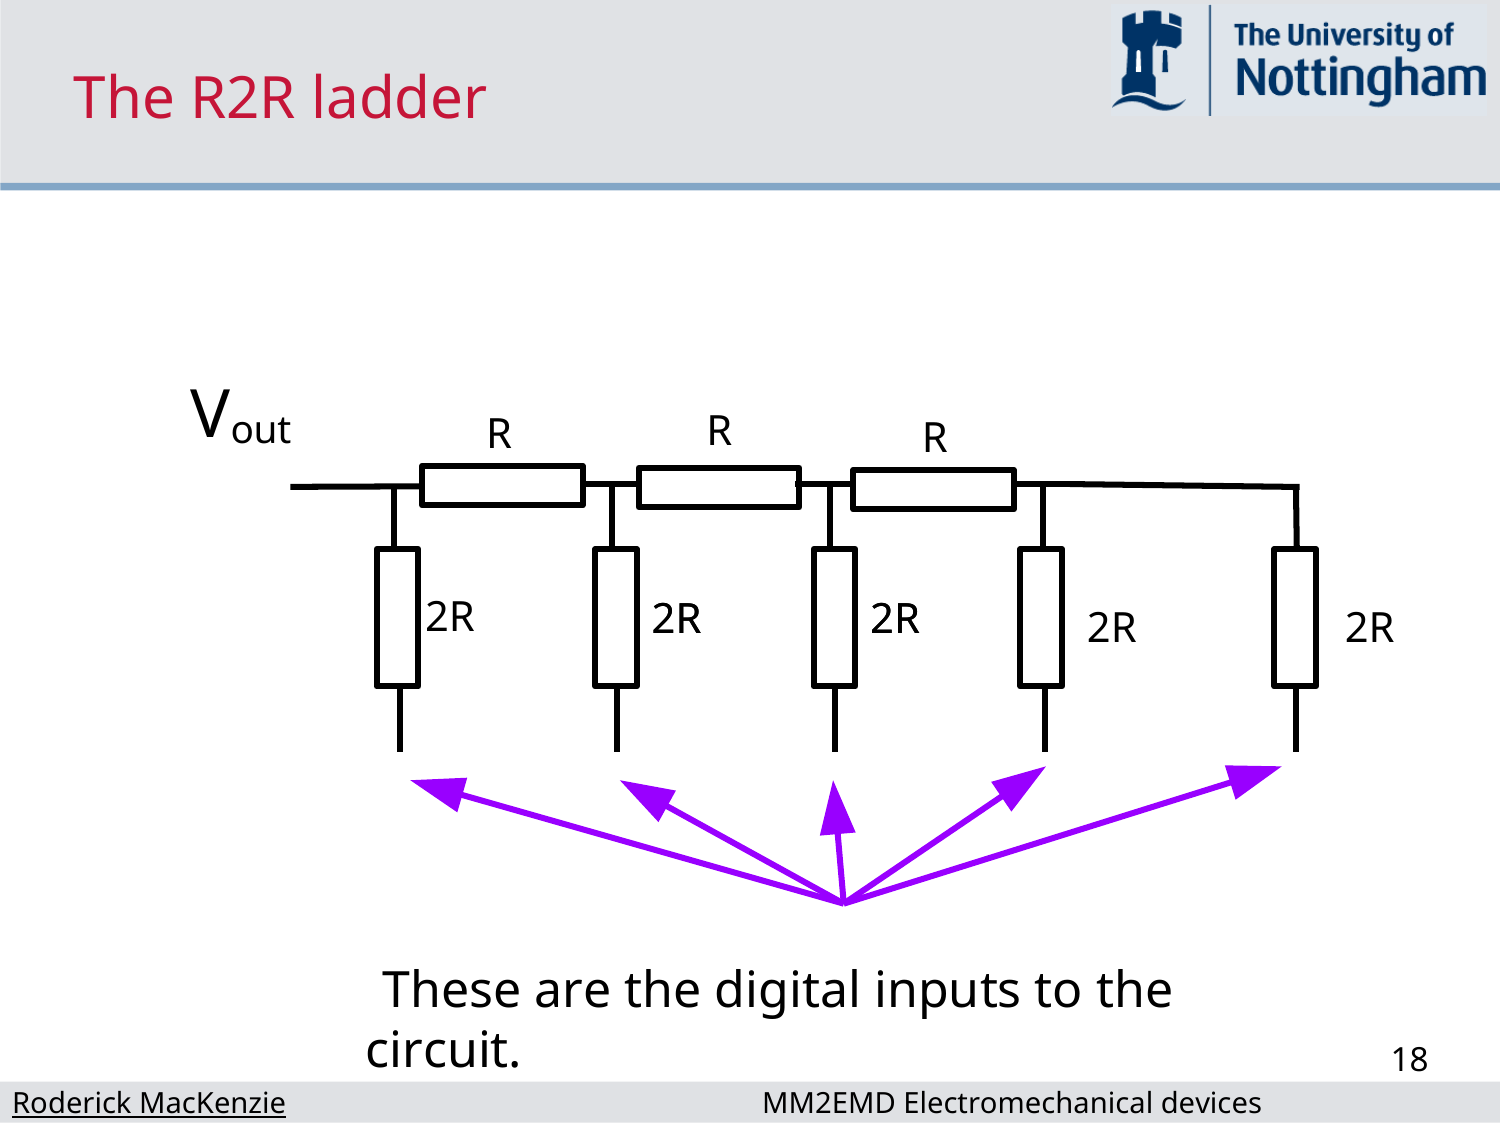

# The R2R ladder
Vout
R
R
R
2R
2R
2R
2R
2R
2R
2R
These are the digital inputs to the circuit.